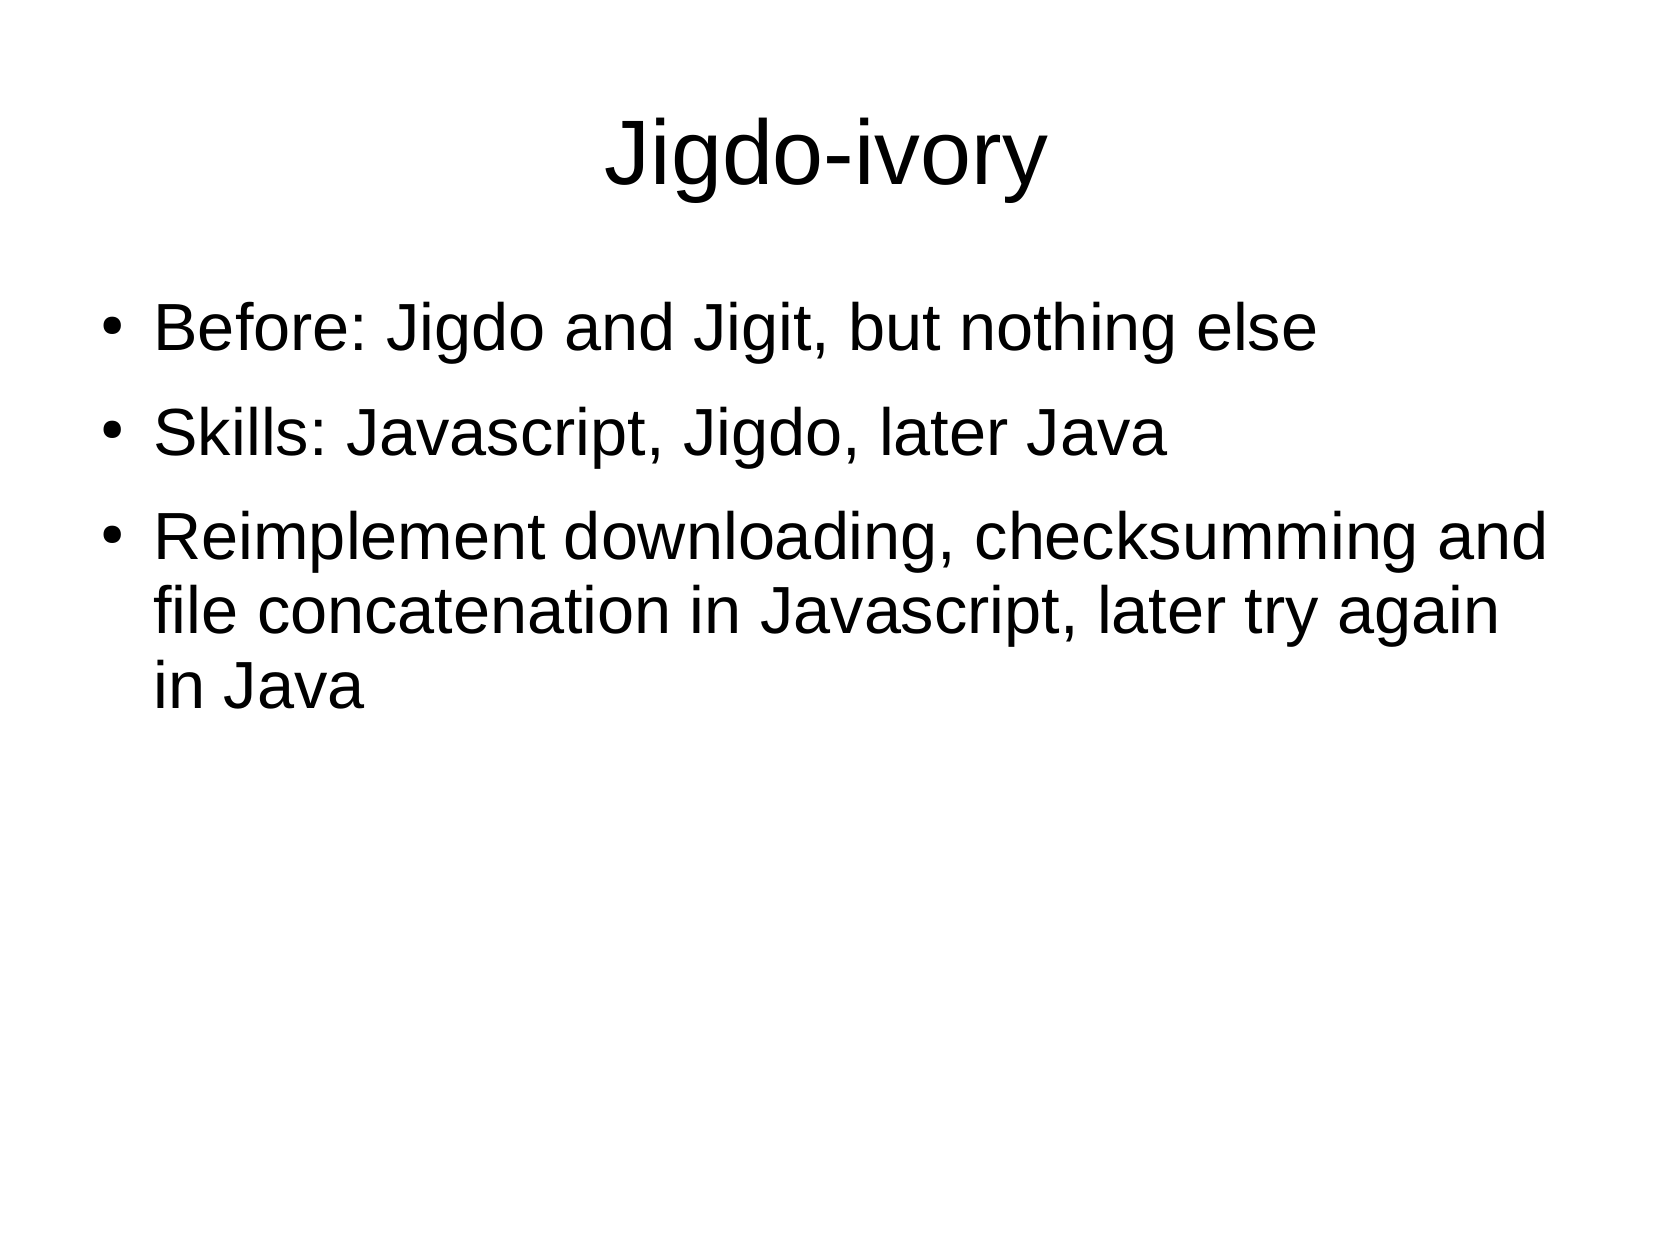

# Jigdo-ivory
Before: Jigdo and Jigit, but nothing else
Skills: Javascript, Jigdo, later Java
Reimplement downloading, checksumming and file concatenation in Javascript, later try again in Java